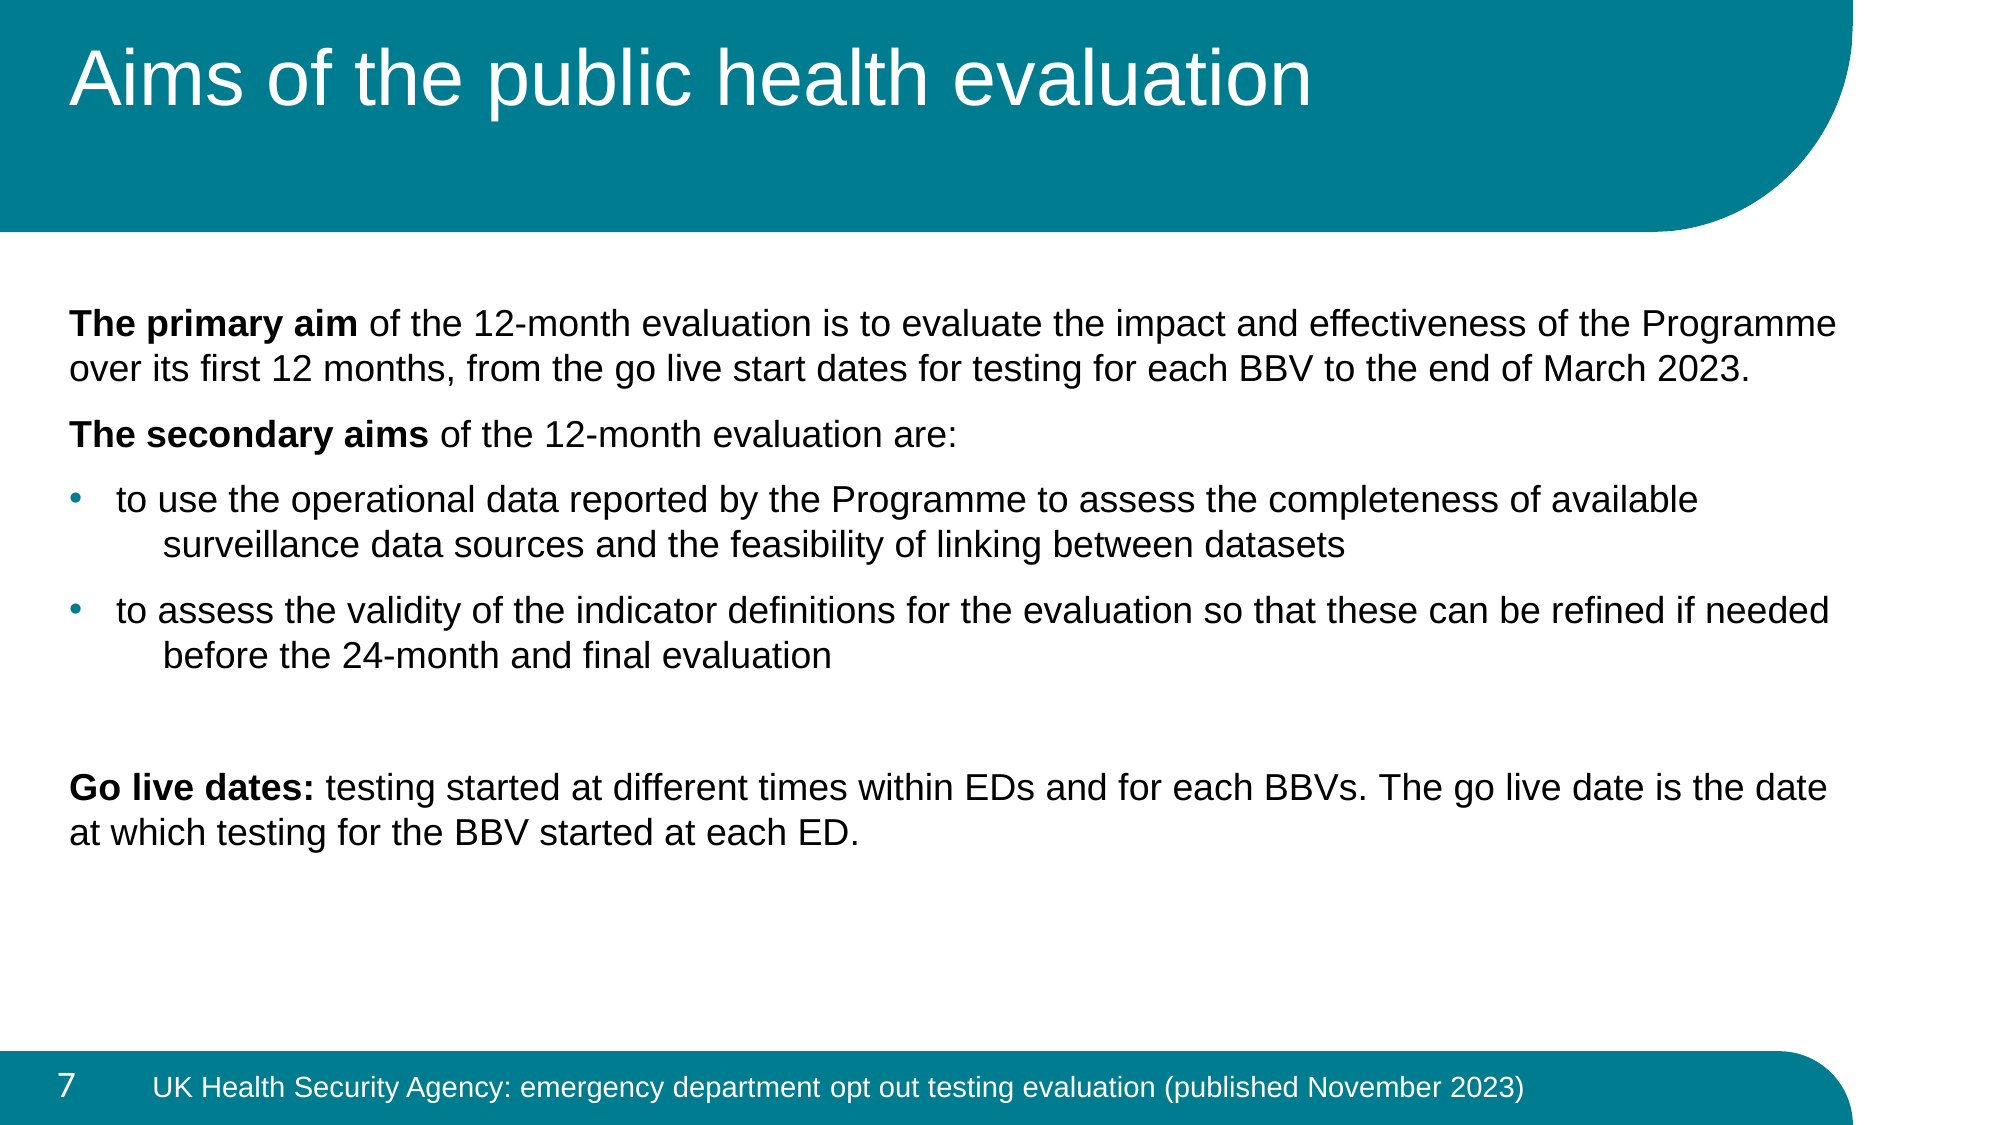

# Aims of the public health evaluation
The primary aim of the 12-month evaluation is to evaluate the impact and effectiveness of the Programme over its first 12 months, from the go live start dates for testing for each BBV to the end of March 2023.
The secondary aims of the 12-month evaluation are:
to use the operational data reported by the Programme to assess the completeness of available surveillance data sources and the feasibility of linking between datasets
to assess the validity of the indicator definitions for the evaluation so that these can be refined if needed before the 24-month and final evaluation
Go live dates: testing started at different times within EDs and for each BBVs. The go live date is the date at which testing for the BBV started at each ED.
7
UK Health Security Agency: emergency department opt out testing evaluation (published November 2023)